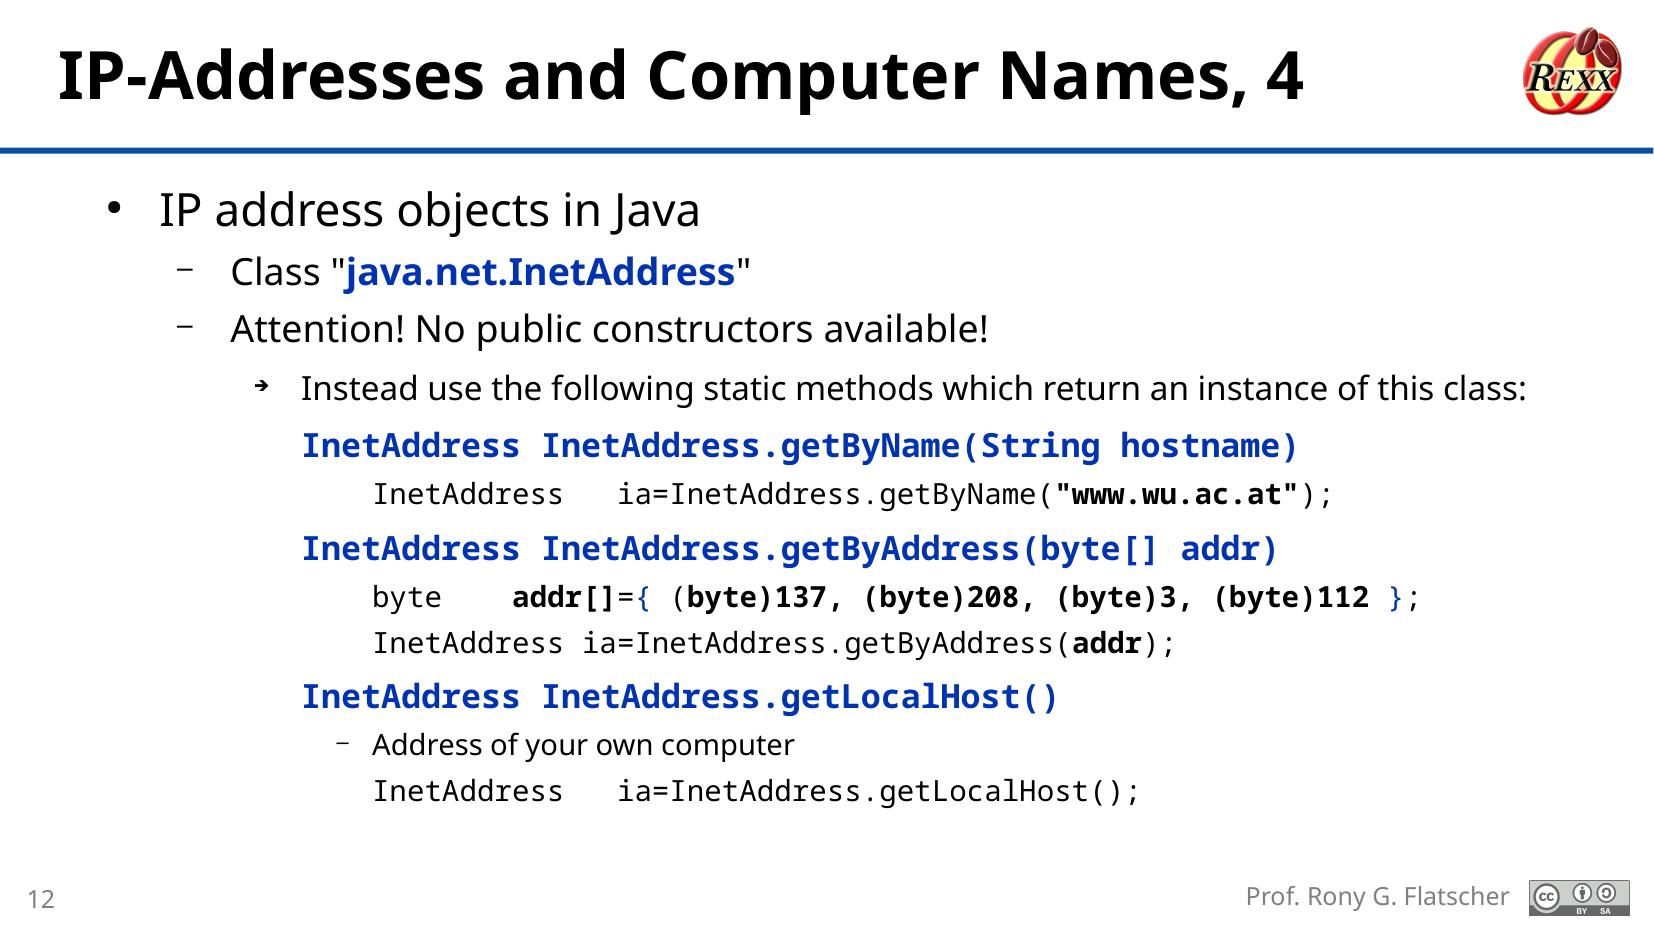

# IP-Addresses and Computer Names, 4
IP address objects in Java
Class "java.net.InetAddress"
Attention! No public constructors available!
Instead use the following static methods which return an instance of this class:
InetAddress InetAddress.getByName(String hostname)
InetAddress ia=InetAddress.getByName("www.wu.ac.at");
InetAddress InetAddress.getByAddress(byte[] addr)
byte addr[]={ (byte)137, (byte)208, (byte)3, (byte)112 };
InetAddress ia=InetAddress.getByAddress(addr);
InetAddress InetAddress.getLocalHost()
Address of your own computer
InetAddress ia=InetAddress.getLocalHost();